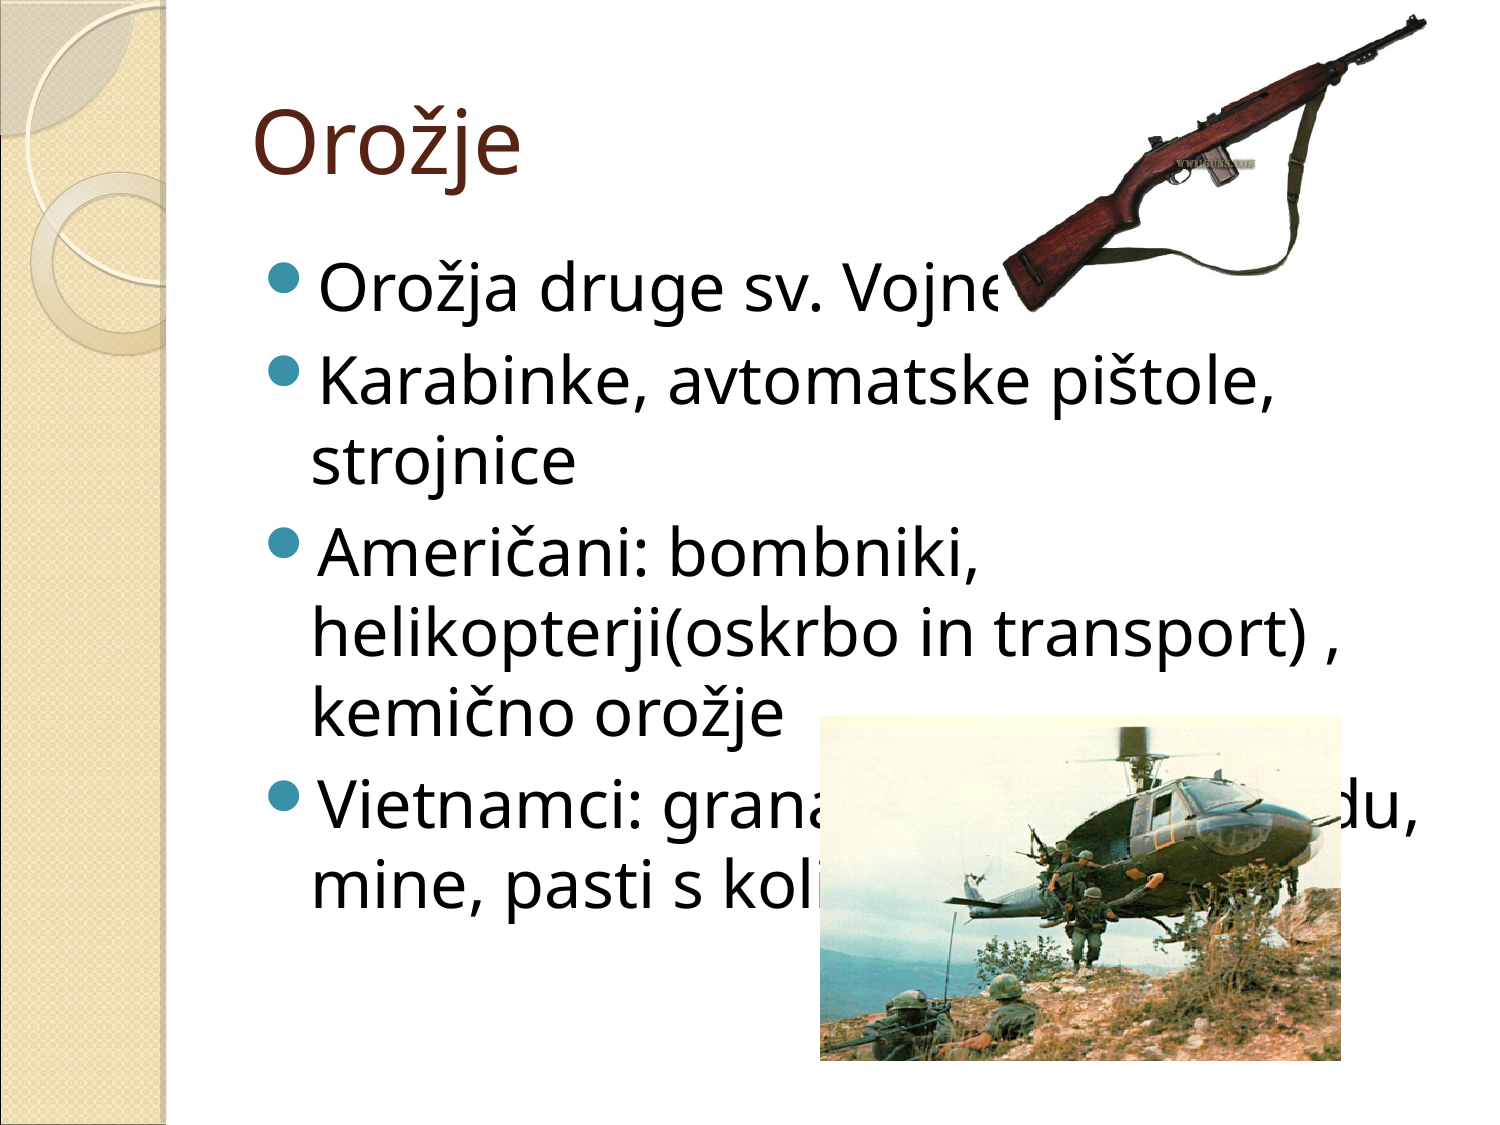

# Orožje
Orožja druge sv. Vojne
Karabinke, avtomatske pištole, strojnice
Američani: bombniki, helikopterji(oskrbo in transport) , kemično orožje
Vietnamci: granate, pasti po gozdu, mine, pasti s koli